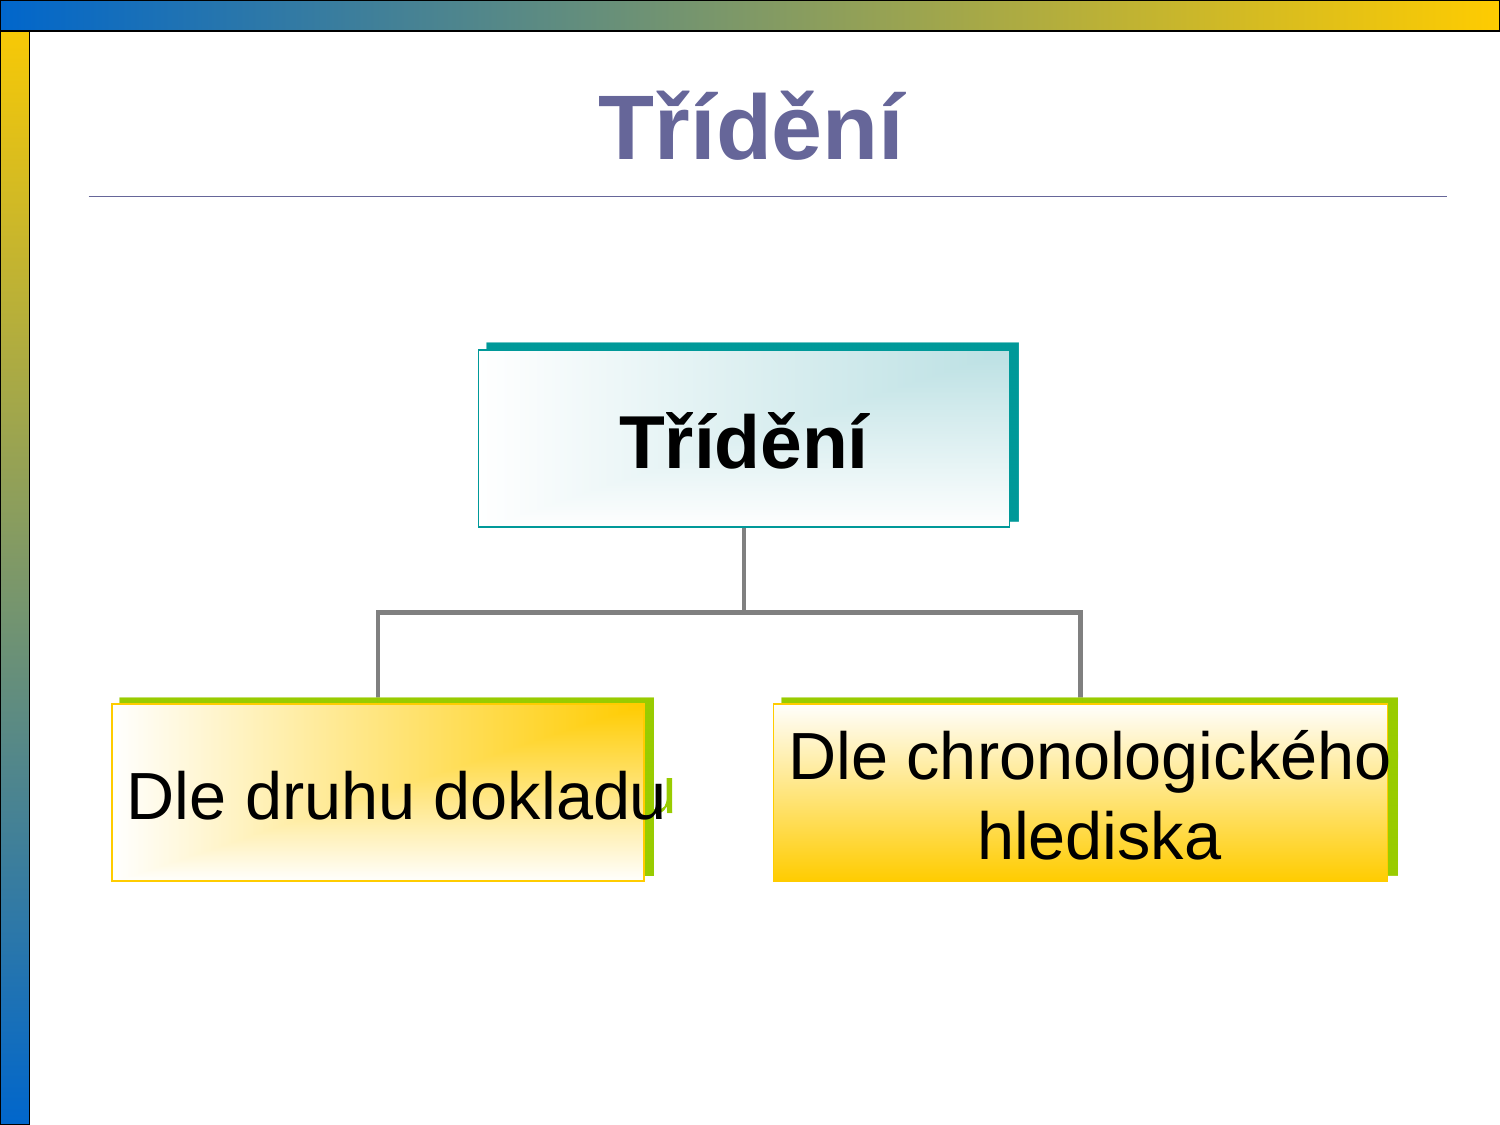

# Třídění
Třídění
Dle druhu dokladu
Dle chronologického
 hlediska